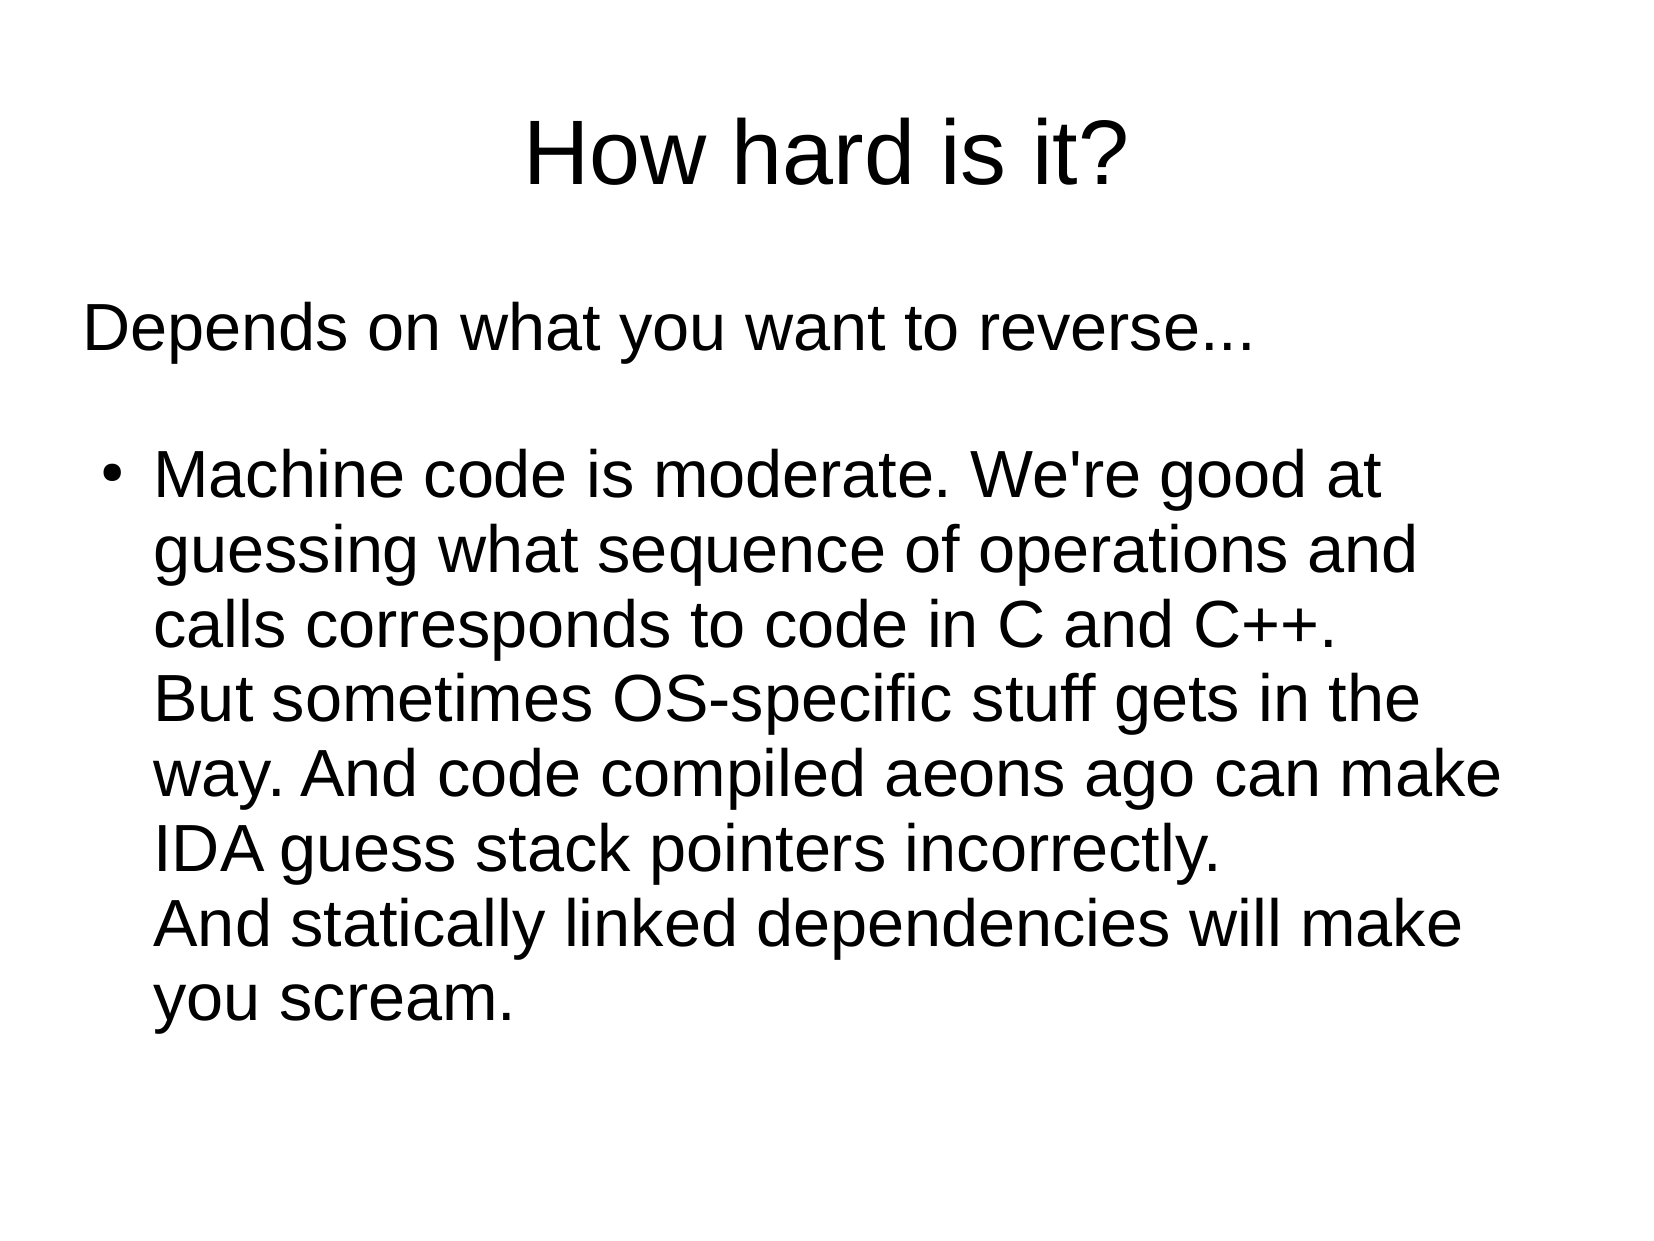

# How hard is it?
Depends on what you want to reverse...
Machine code is moderate. We're good at guessing what sequence of operations and calls corresponds to code in C and C++.
But sometimes OS-specific stuff gets in the way. And code compiled aeons ago can make IDA guess stack pointers incorrectly.
And statically linked dependencies will make you scream.